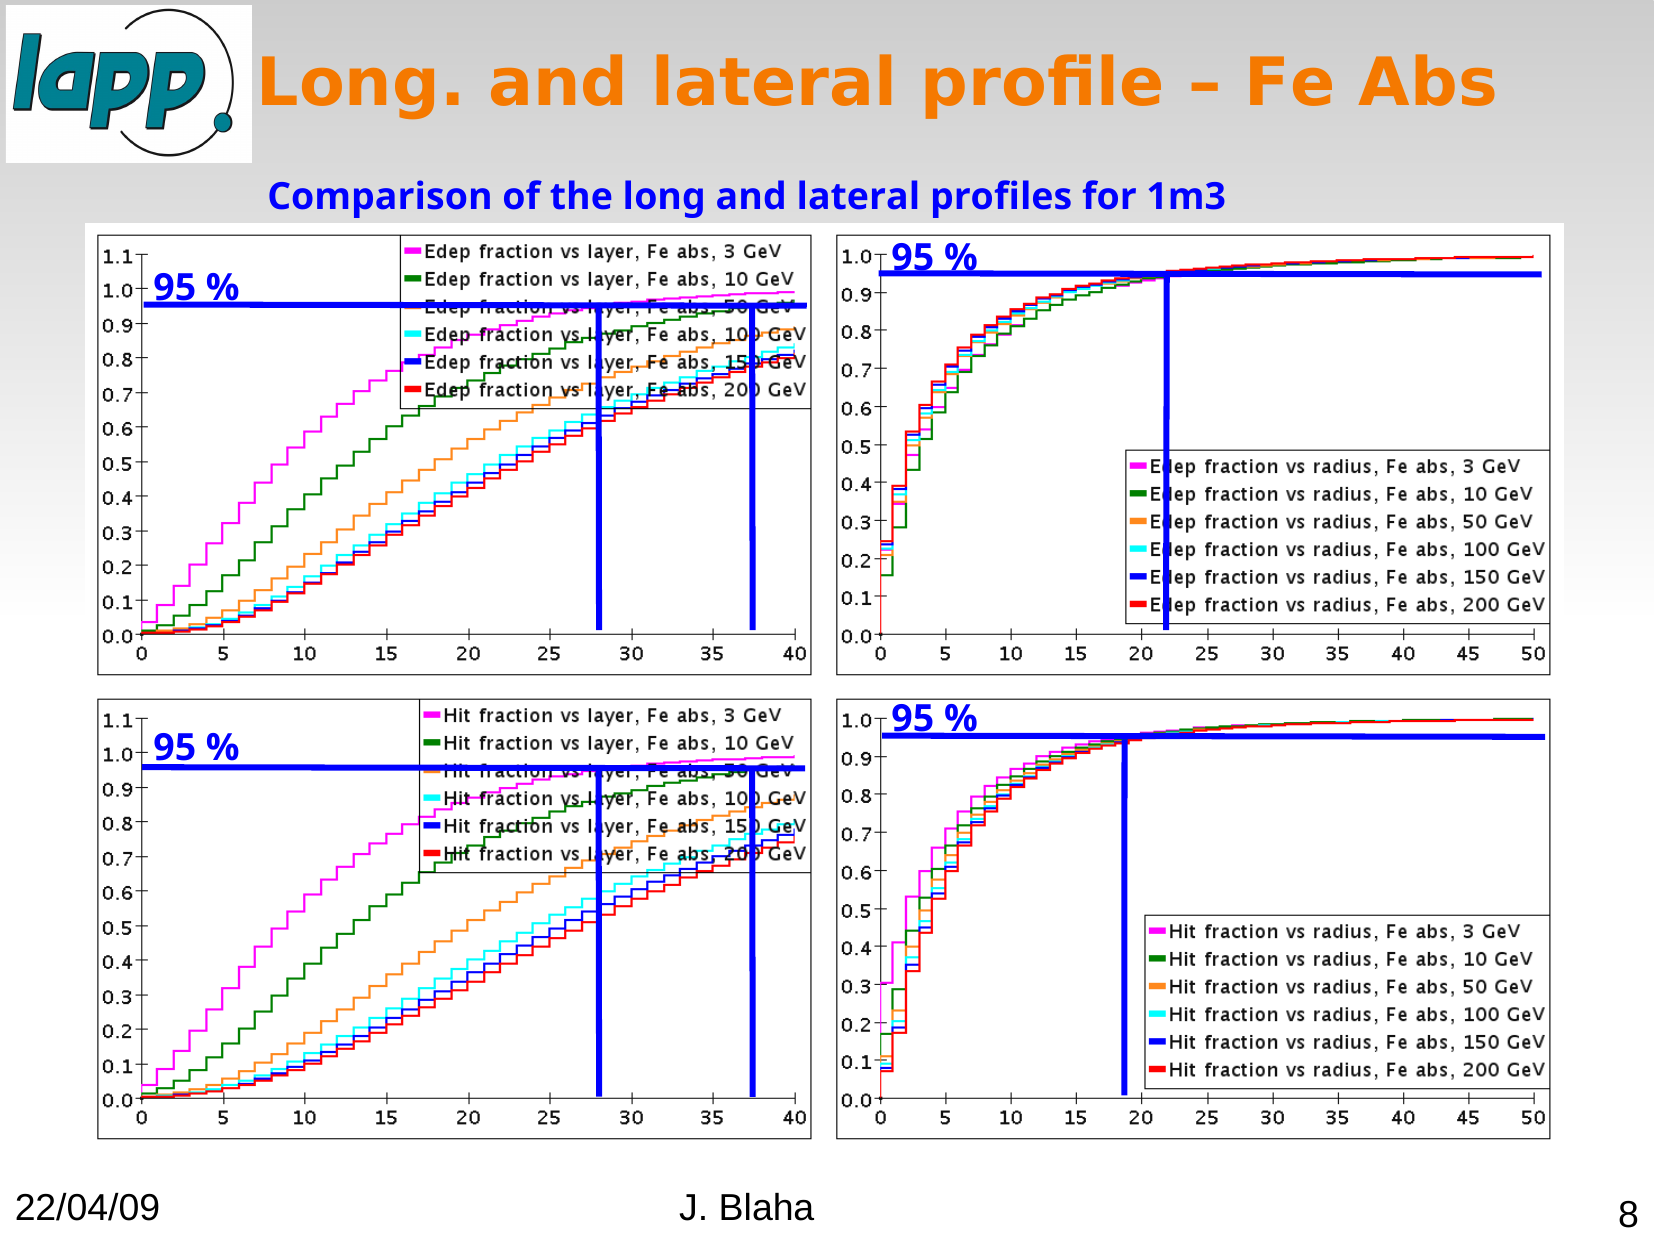

# Long. and lateral profile – Fe Abs
Comparison of the long and lateral profiles for 1m3
95 %
95 %
95 %
95 %
22/04/09
 J. Blaha